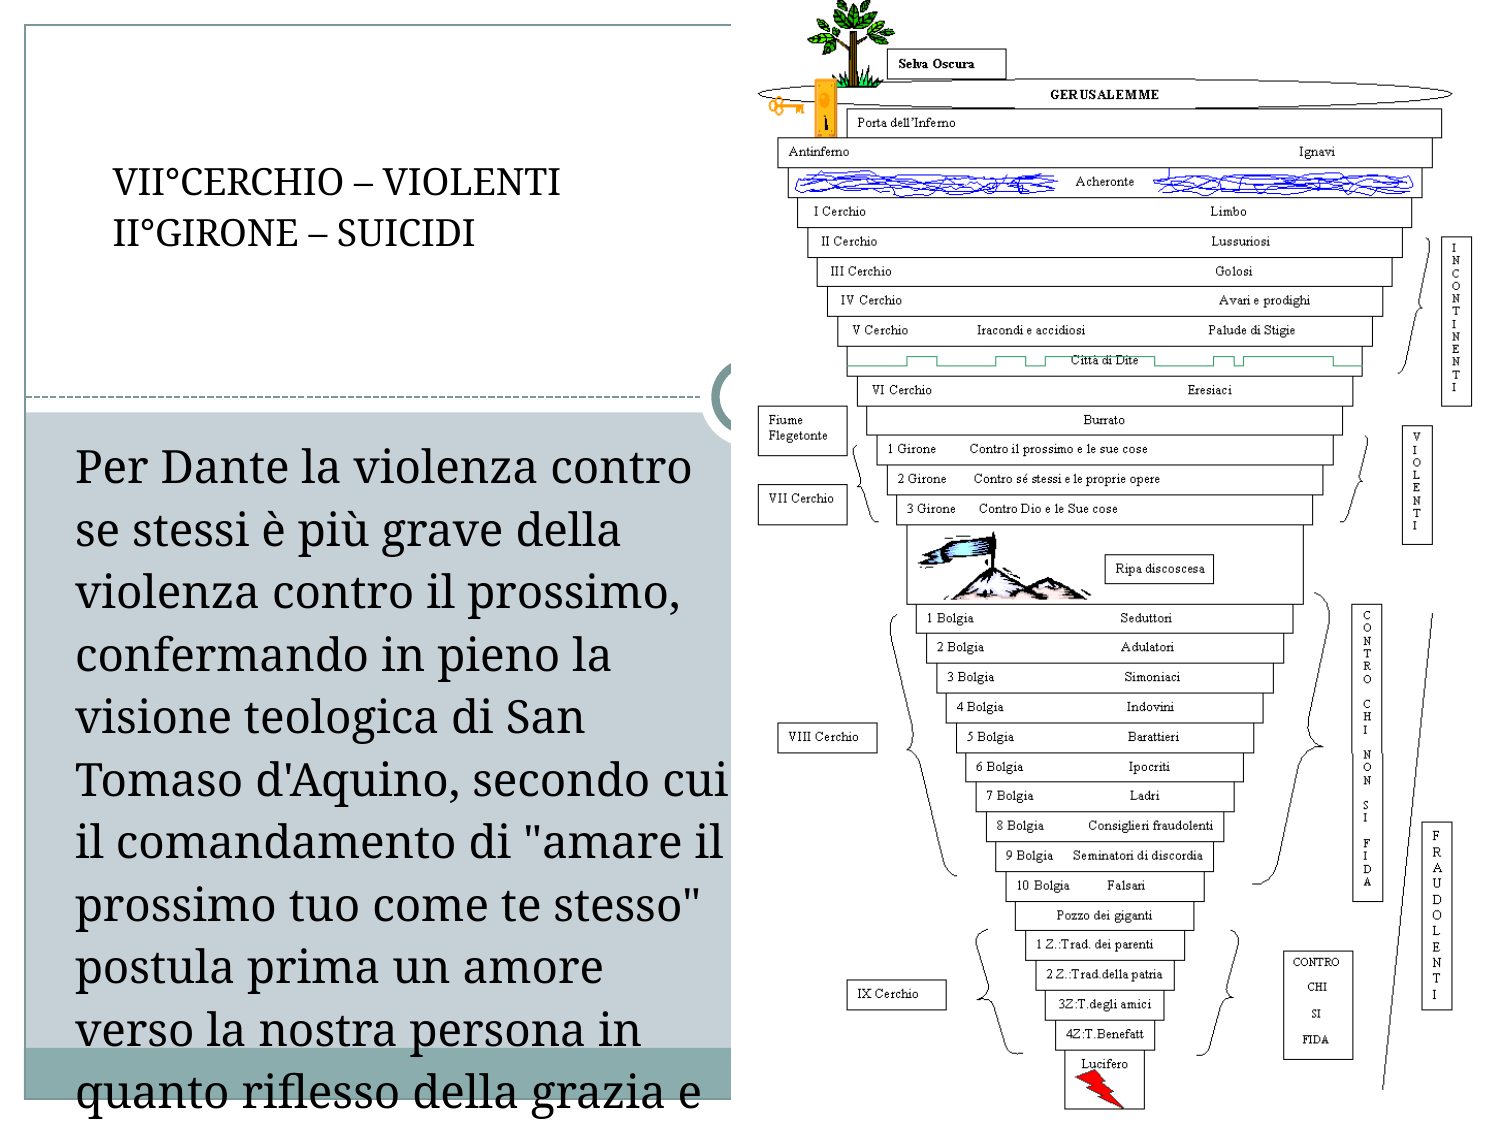

# VII°CERCHIO – VIOLENTI II°GIRONE – SUICIDI
Per Dante la violenza contro se stessi è più grave della violenza contro il prossimo, confermando in pieno la visione teologica di San Tomaso d'Aquino, secondo cui il comandamento di "amare il prossimo tuo come te stesso" postula prima un amore verso la nostra persona in quanto riflesso della grazia e della grandezza divina.